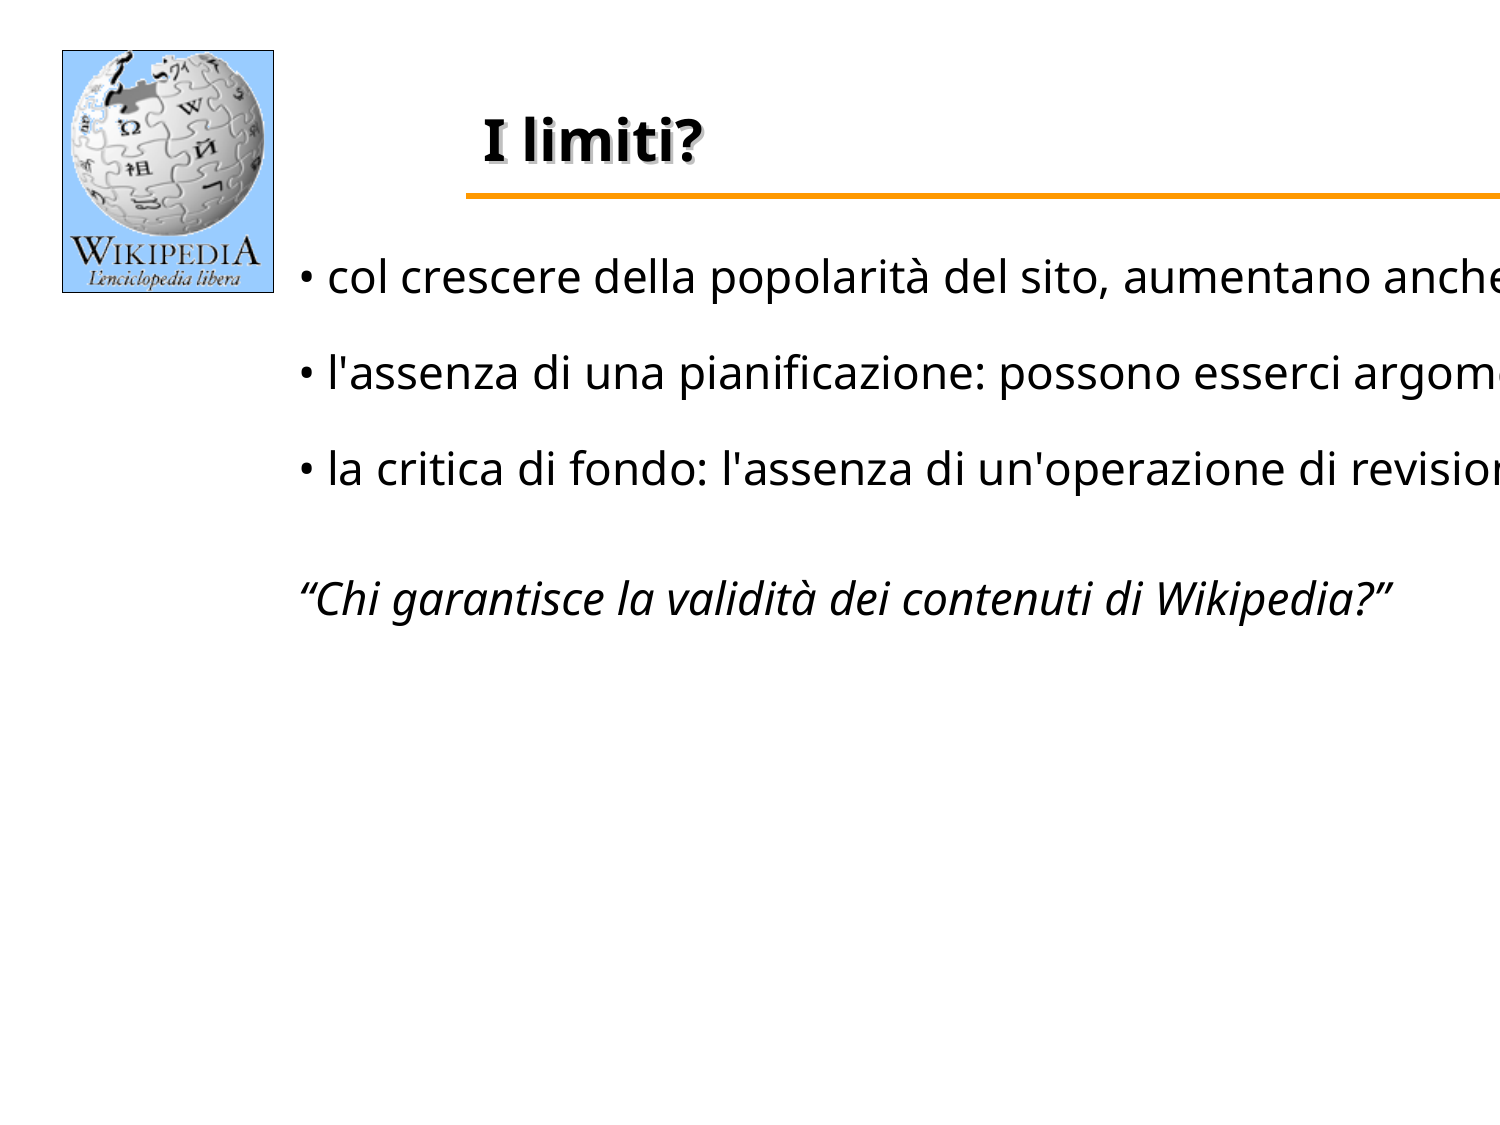

I limiti?
 col crescere della popolarità del sito, aumentano anche i “vandali” e coloro che non vogliono partecipare in maniera costruttiva
 l'assenza di una pianificazione: possono esserci argomenti sviscerati in profondità accanto ad altri trascurati
 la critica di fondo: l'assenza di un'operazione di revisione sistematica e di validazione
“Chi garantisce la validità dei contenuti di Wikipedia?”